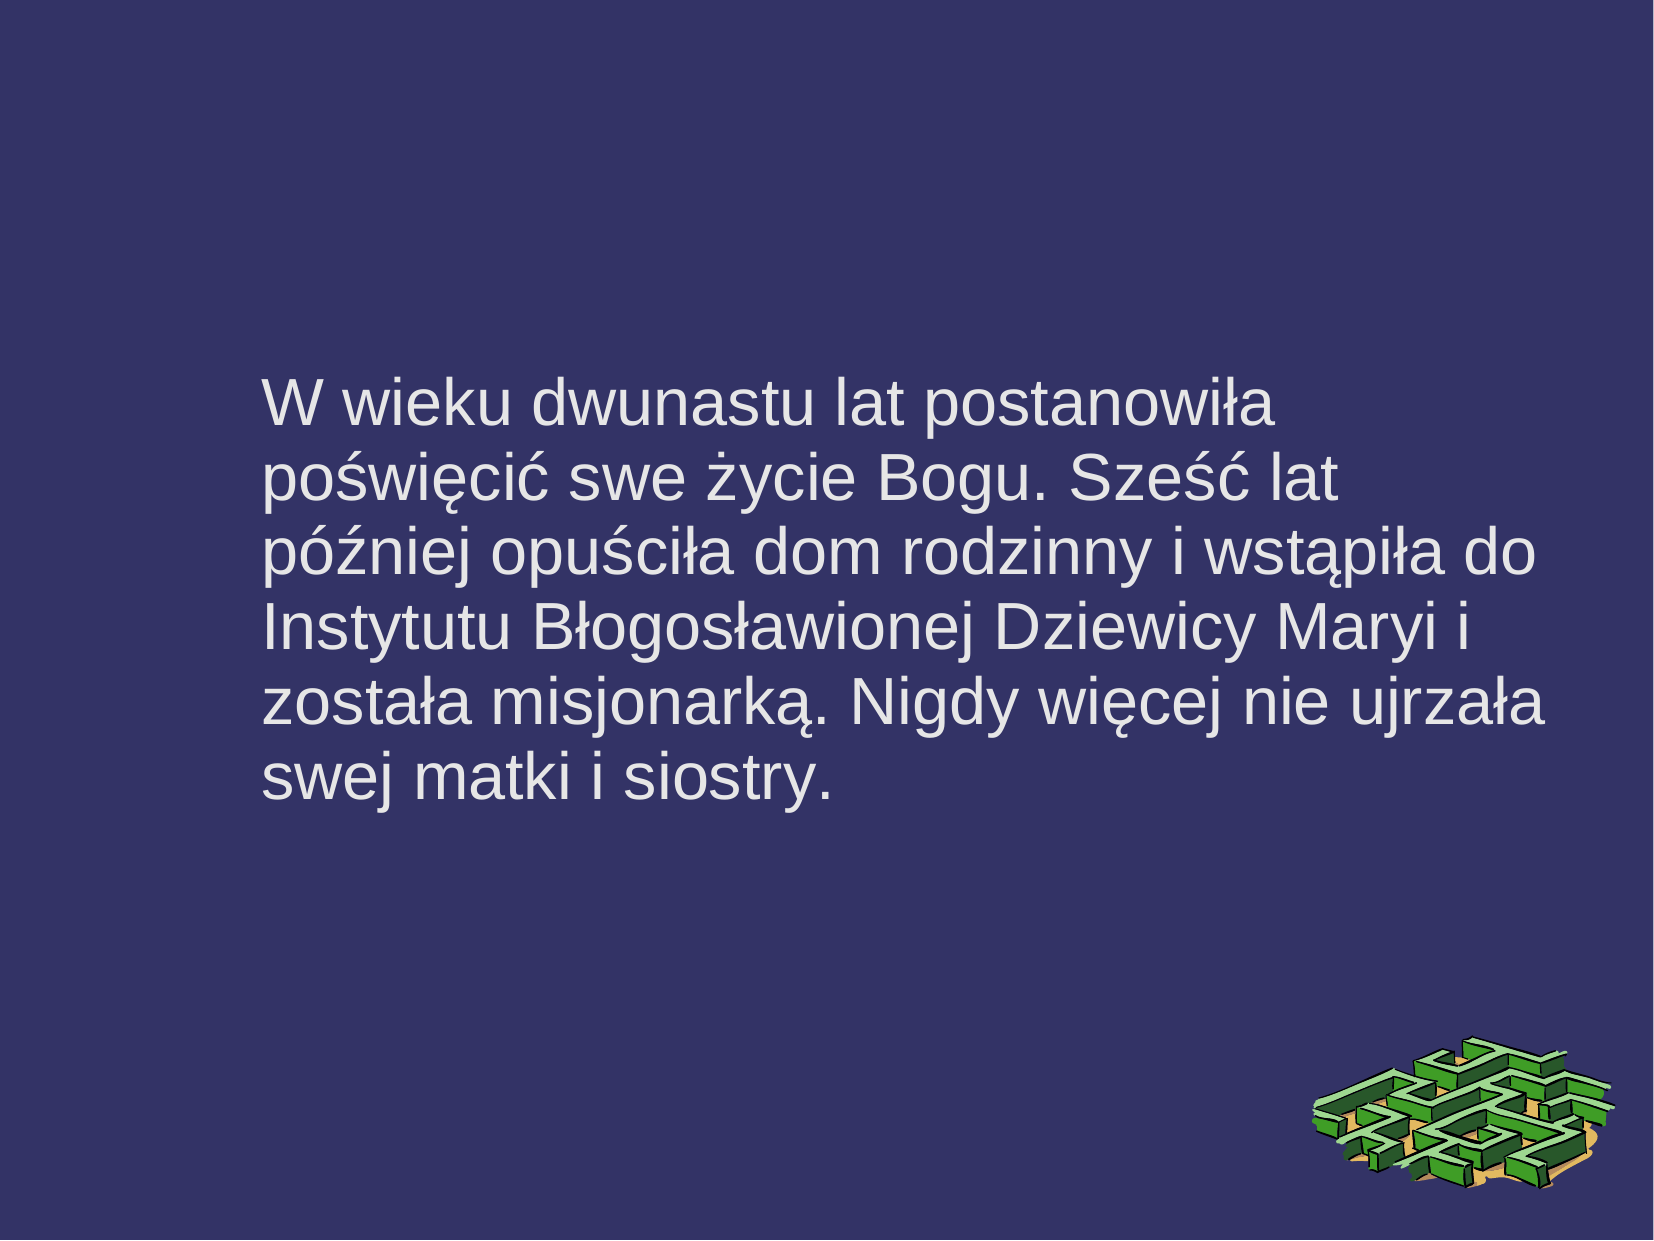

# W wieku dwunastu lat postanowiła poświęcić swe życie Bogu. Sześć lat później opuściła dom rodzinny i wstąpiła do Instytutu Błogosławionej Dziewicy Maryi i została misjonarką. Nigdy więcej nie ujrzała swej matki i siostry.